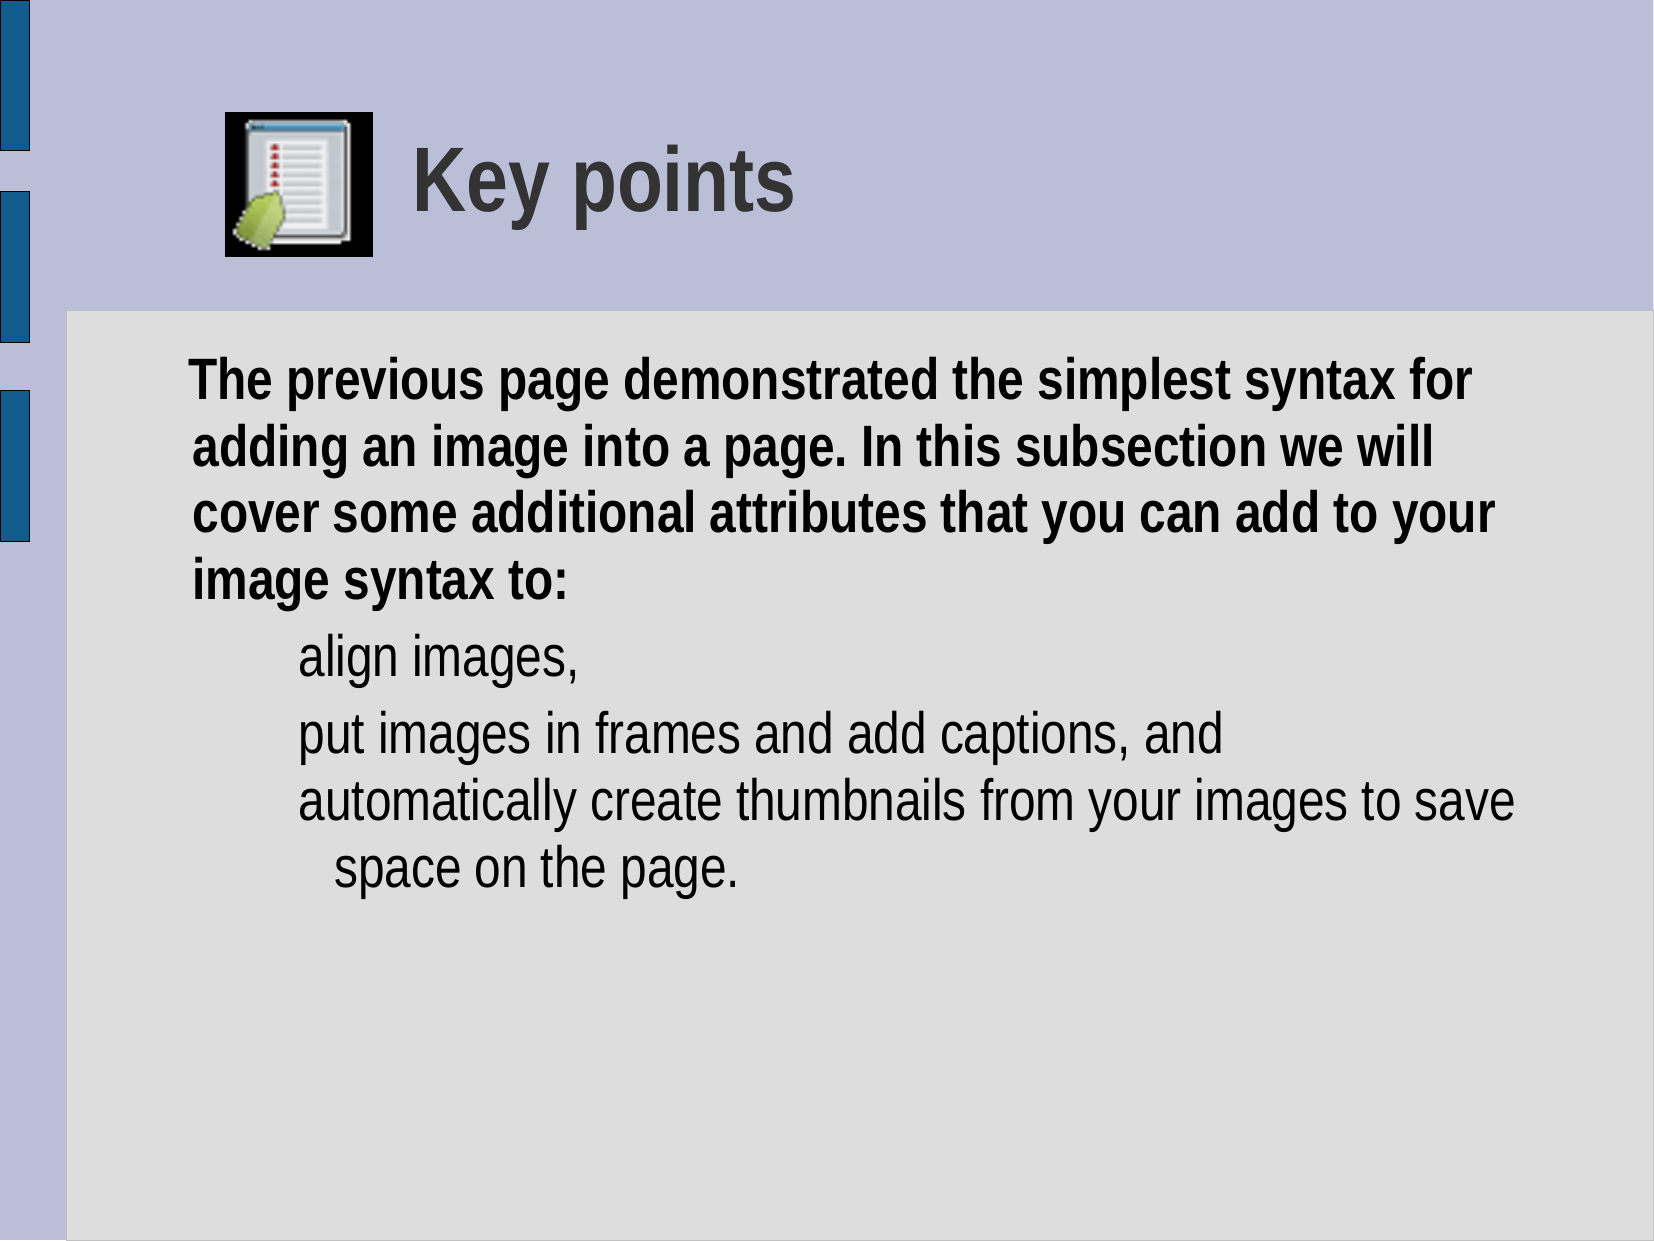

# Key points
 The previous page demonstrated the simplest syntax for adding an image into a page. In this subsection we will cover some additional attributes that you can add to your image syntax to:
align images,
put images in frames and add captions, and
automatically create thumbnails from your images to save space on the page.